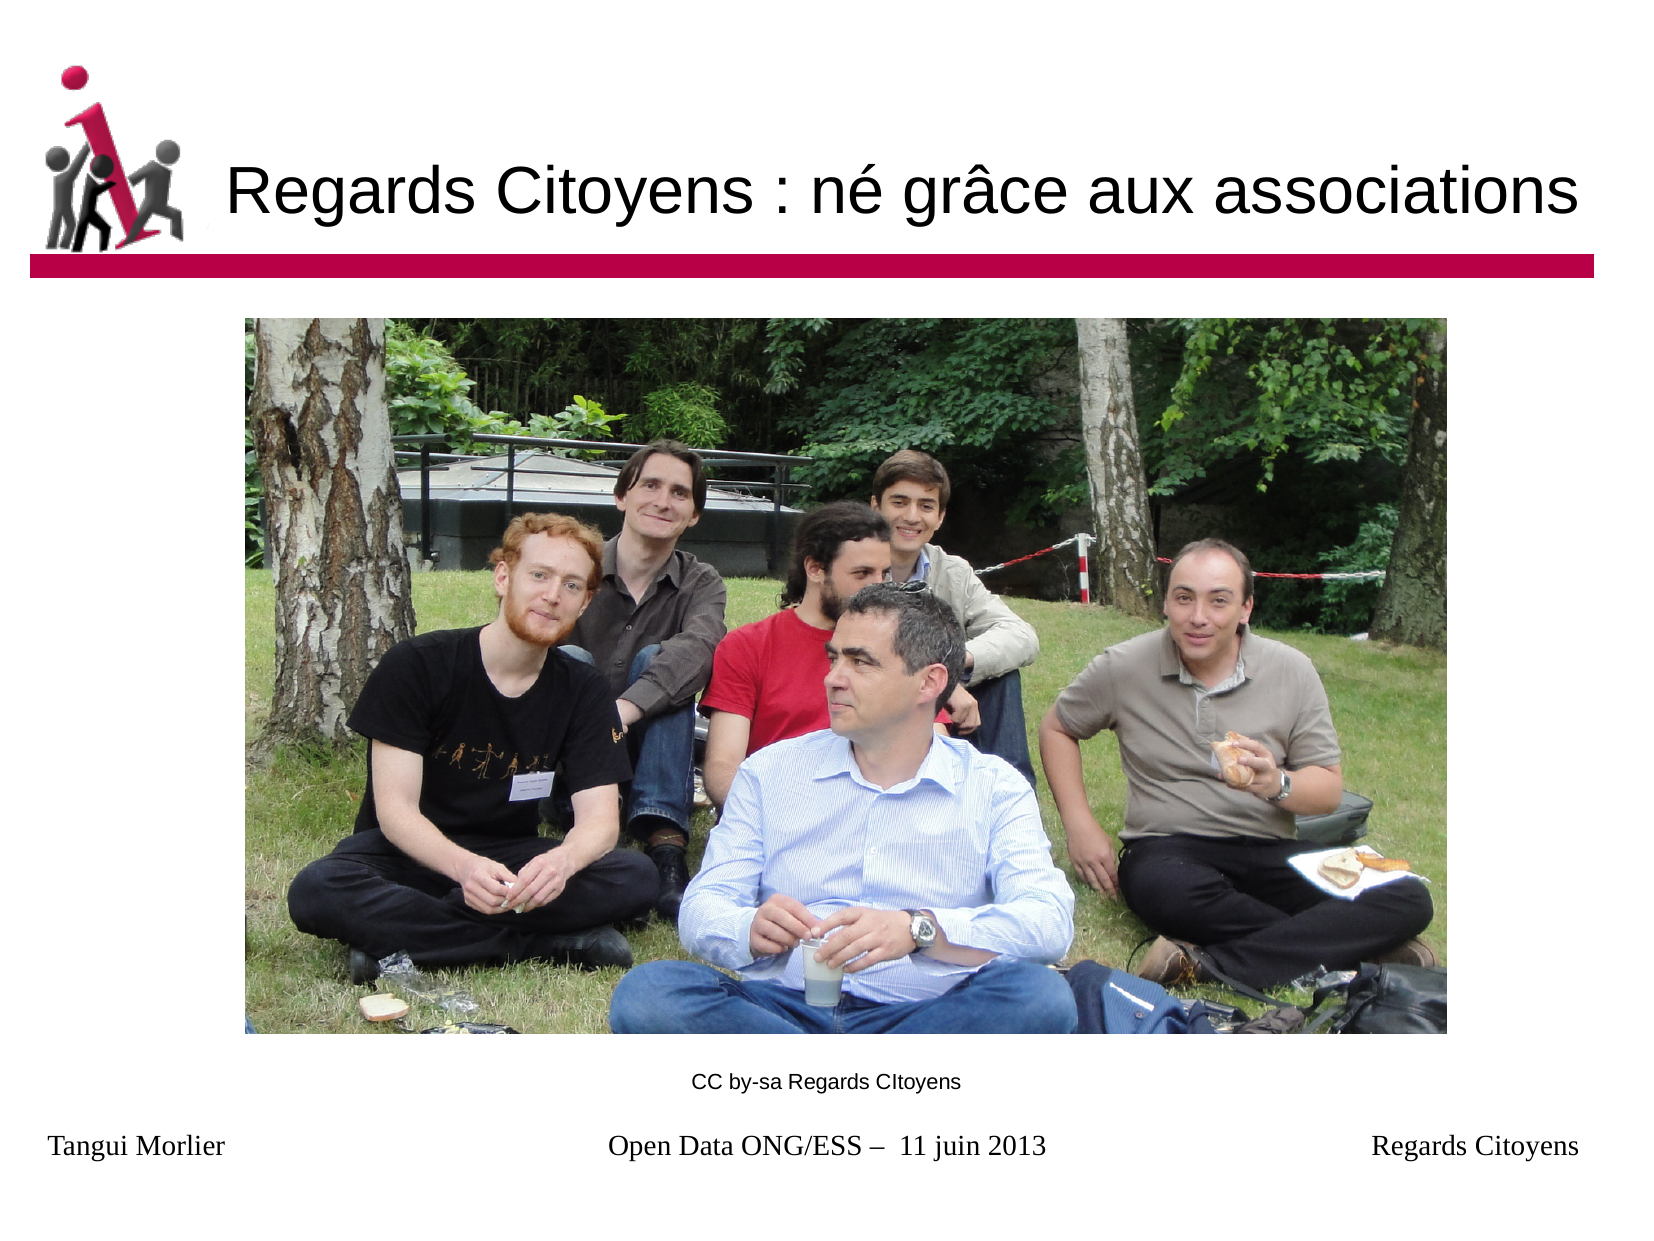

# Regards Citoyens : né grâce aux associations
CC by-sa Regards CItoyens
Tangui Morlier - Open Data ONG/ESS - 11 juin 2013